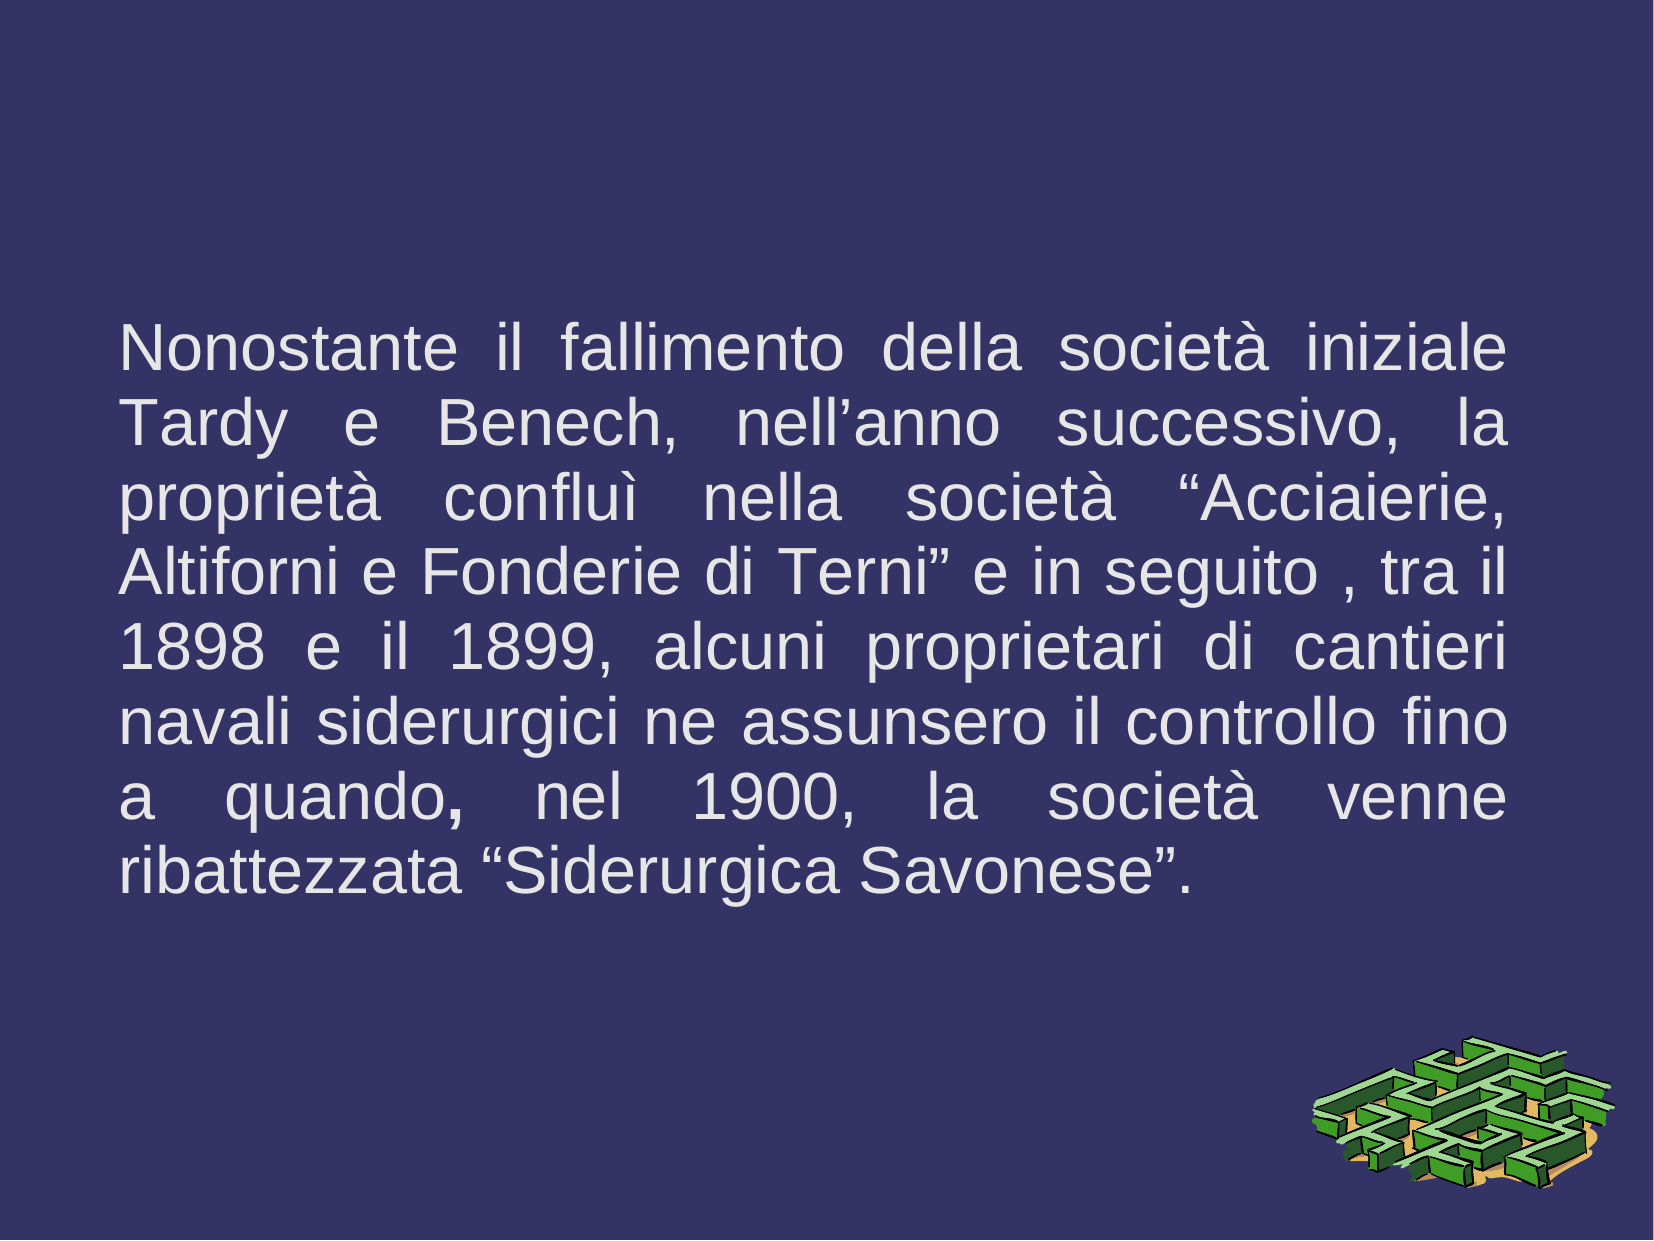

# Nonostante il fallimento della società iniziale Tardy e Benech, nell’anno successivo, la proprietà confluì nella società “Acciaierie, Altiforni e Fonderie di Terni” e in seguito , tra il 1898 e il 1899, alcuni proprietari di cantieri navali siderurgici ne assunsero il controllo fino a quando, nel 1900, la società venne ribattezzata “Siderurgica Savonese”.